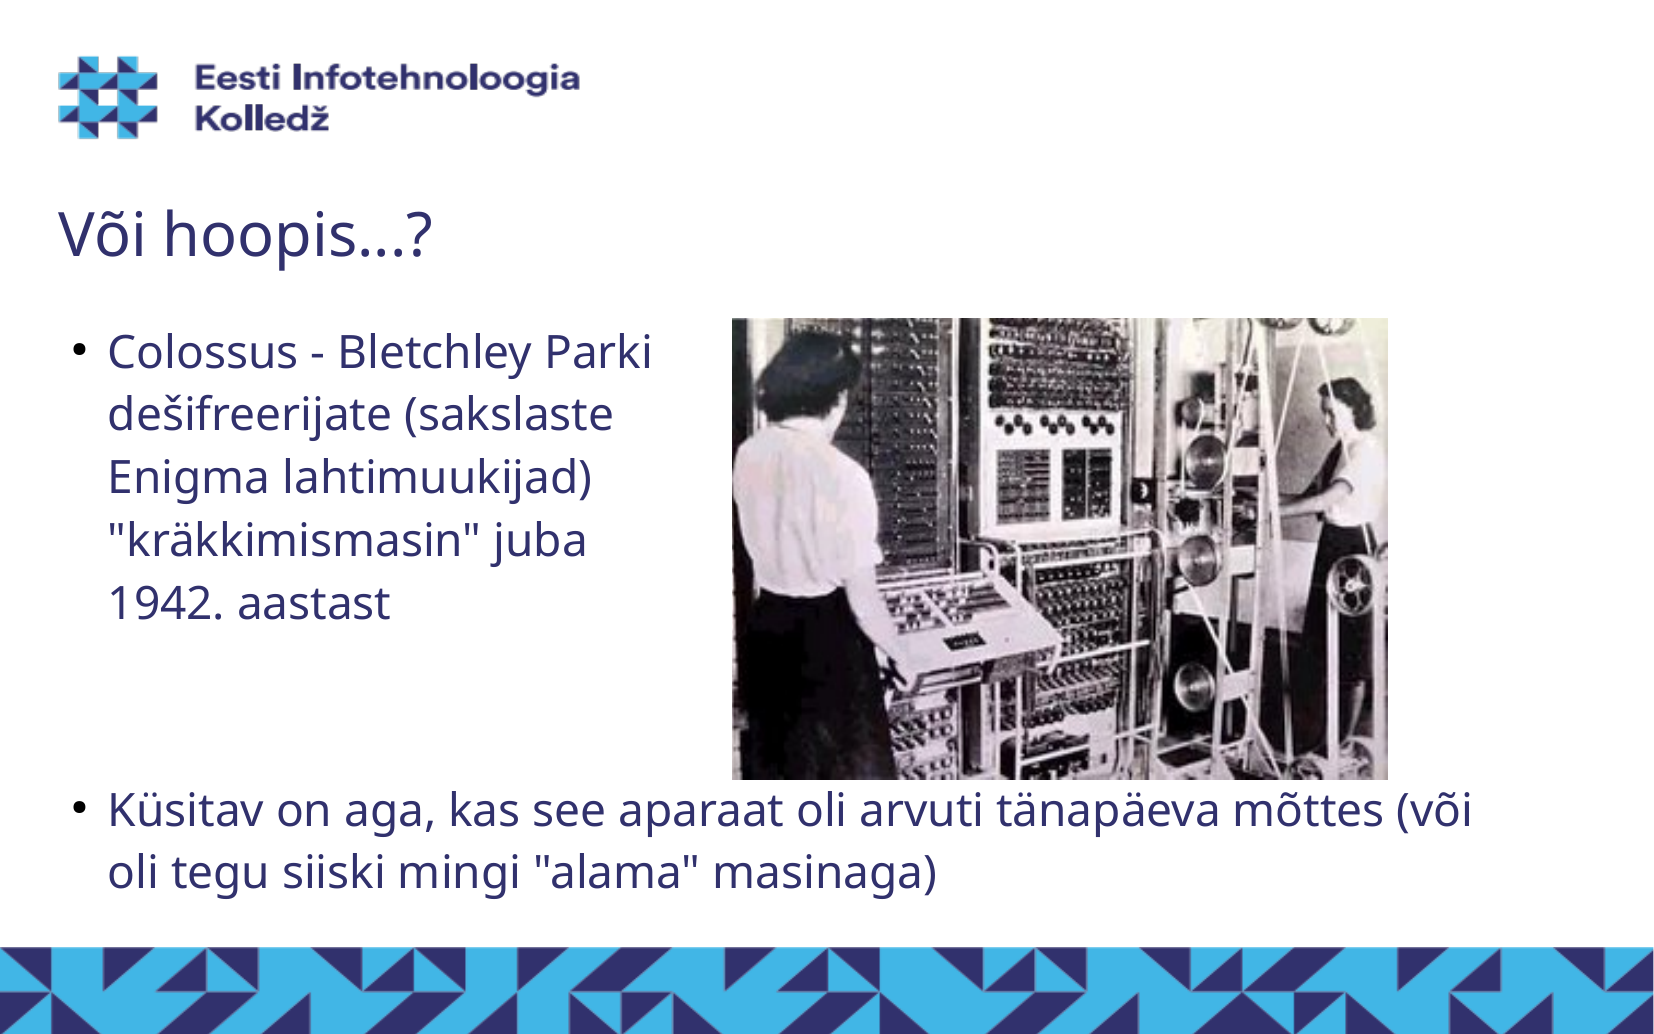

# Või hoopis...?
Colossus - Bletchley Parki
dešifreerijate (sakslaste
Enigma lahtimuukijad)
"kräkkimismasin" juba
1942. aastast
Küsitav on aga, kas see aparaat oli arvuti tänapäeva mõttes (või oli tegu siiski mingi "alama" masinaga)